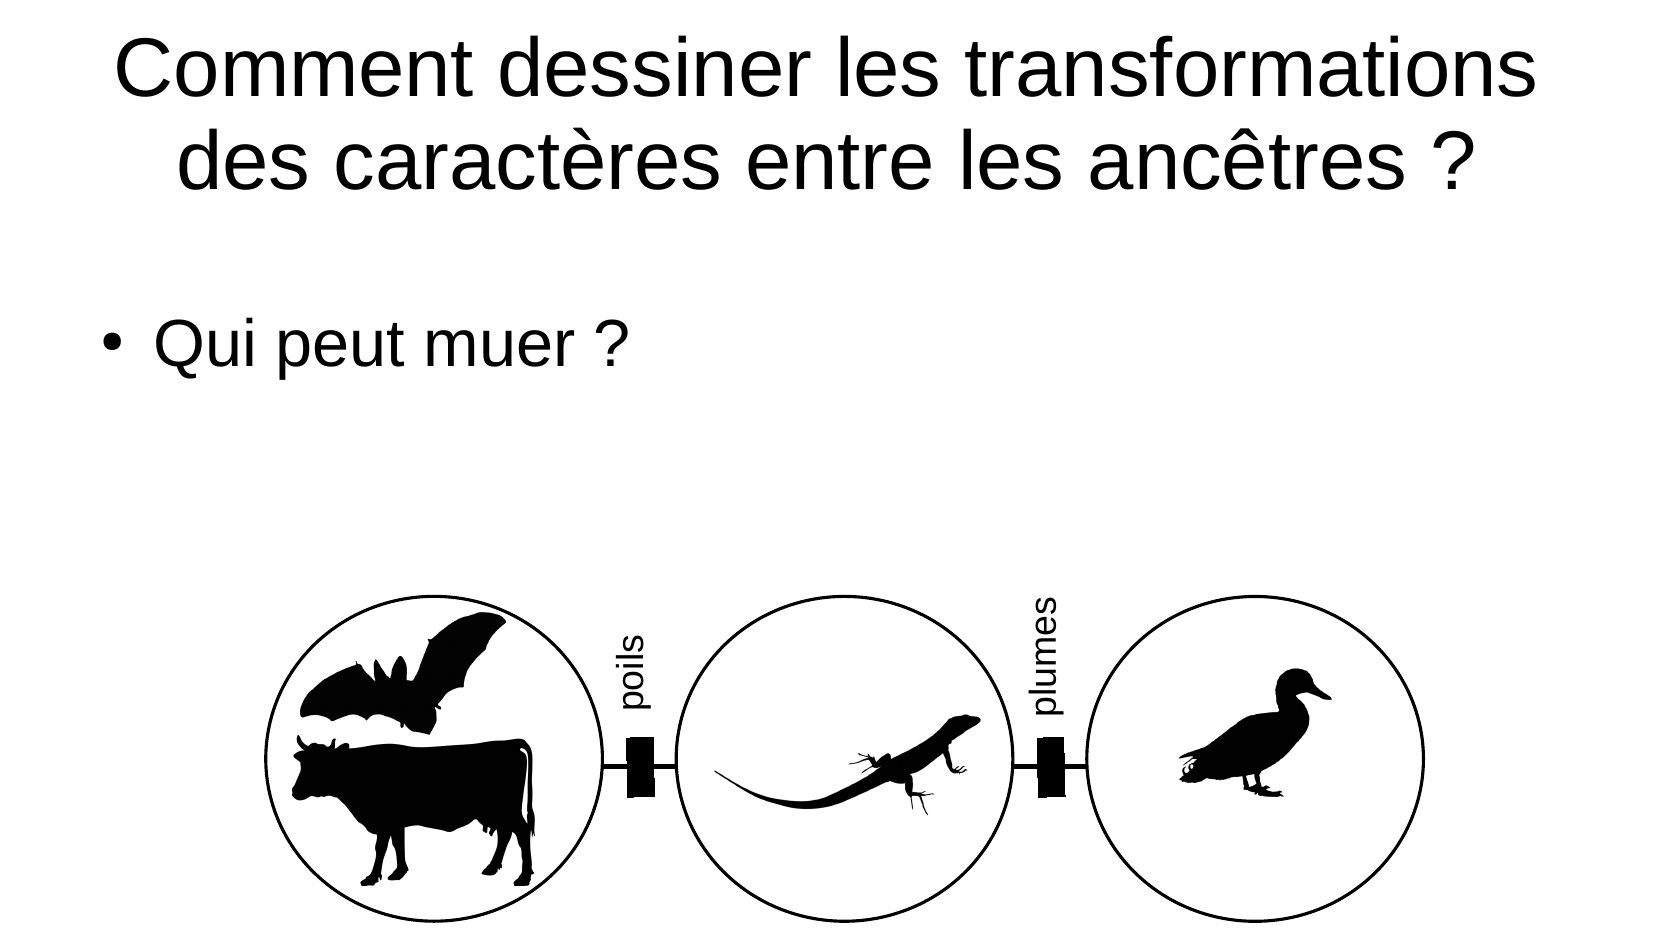

# Comment dessiner les transformations des caractères entre les ancêtres ?
Qui peut muer ?
plumes
poils